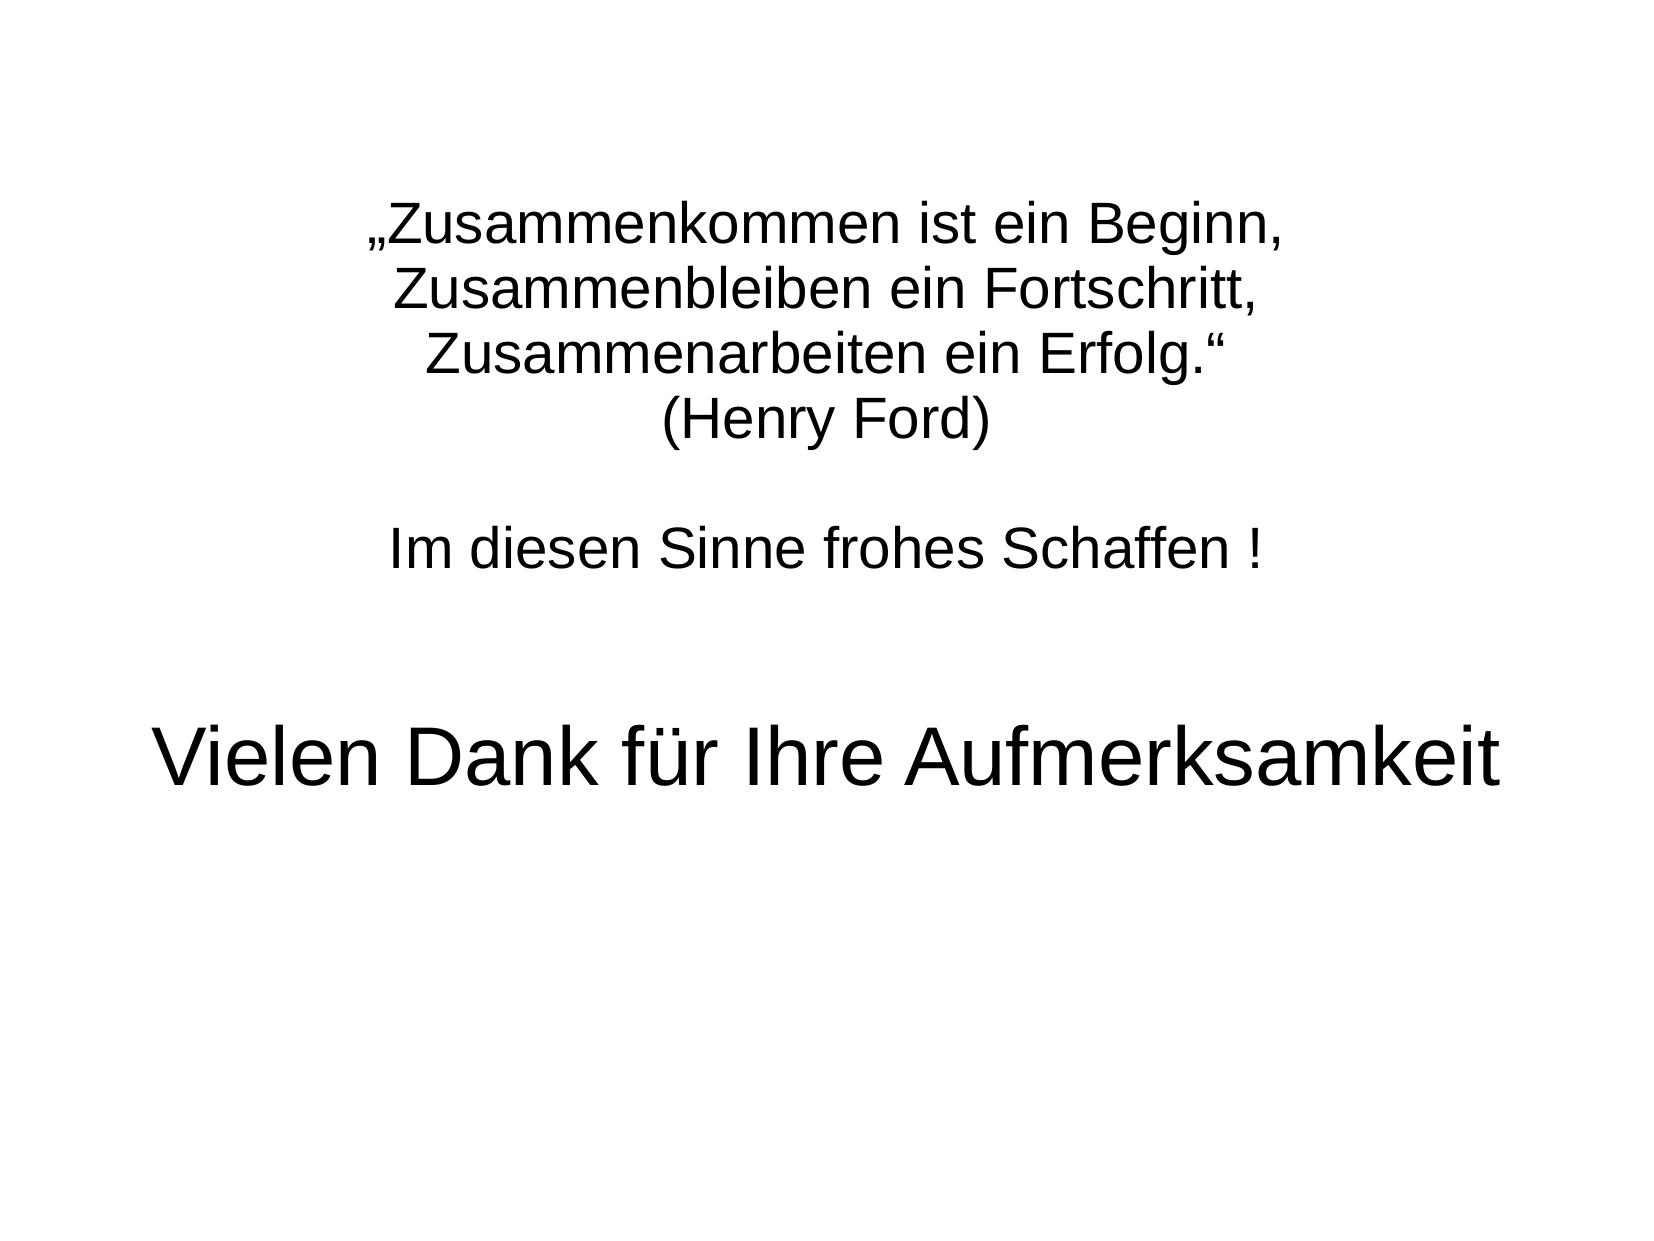

# „Zusammenkommen ist ein Beginn, Zusammenbleiben ein Fortschritt, Zusammenarbeiten ein Erfolg.“
(Henry Ford)
Im diesen Sinne frohes Schaffen !
Vielen Dank für Ihre Aufmerksamkeit